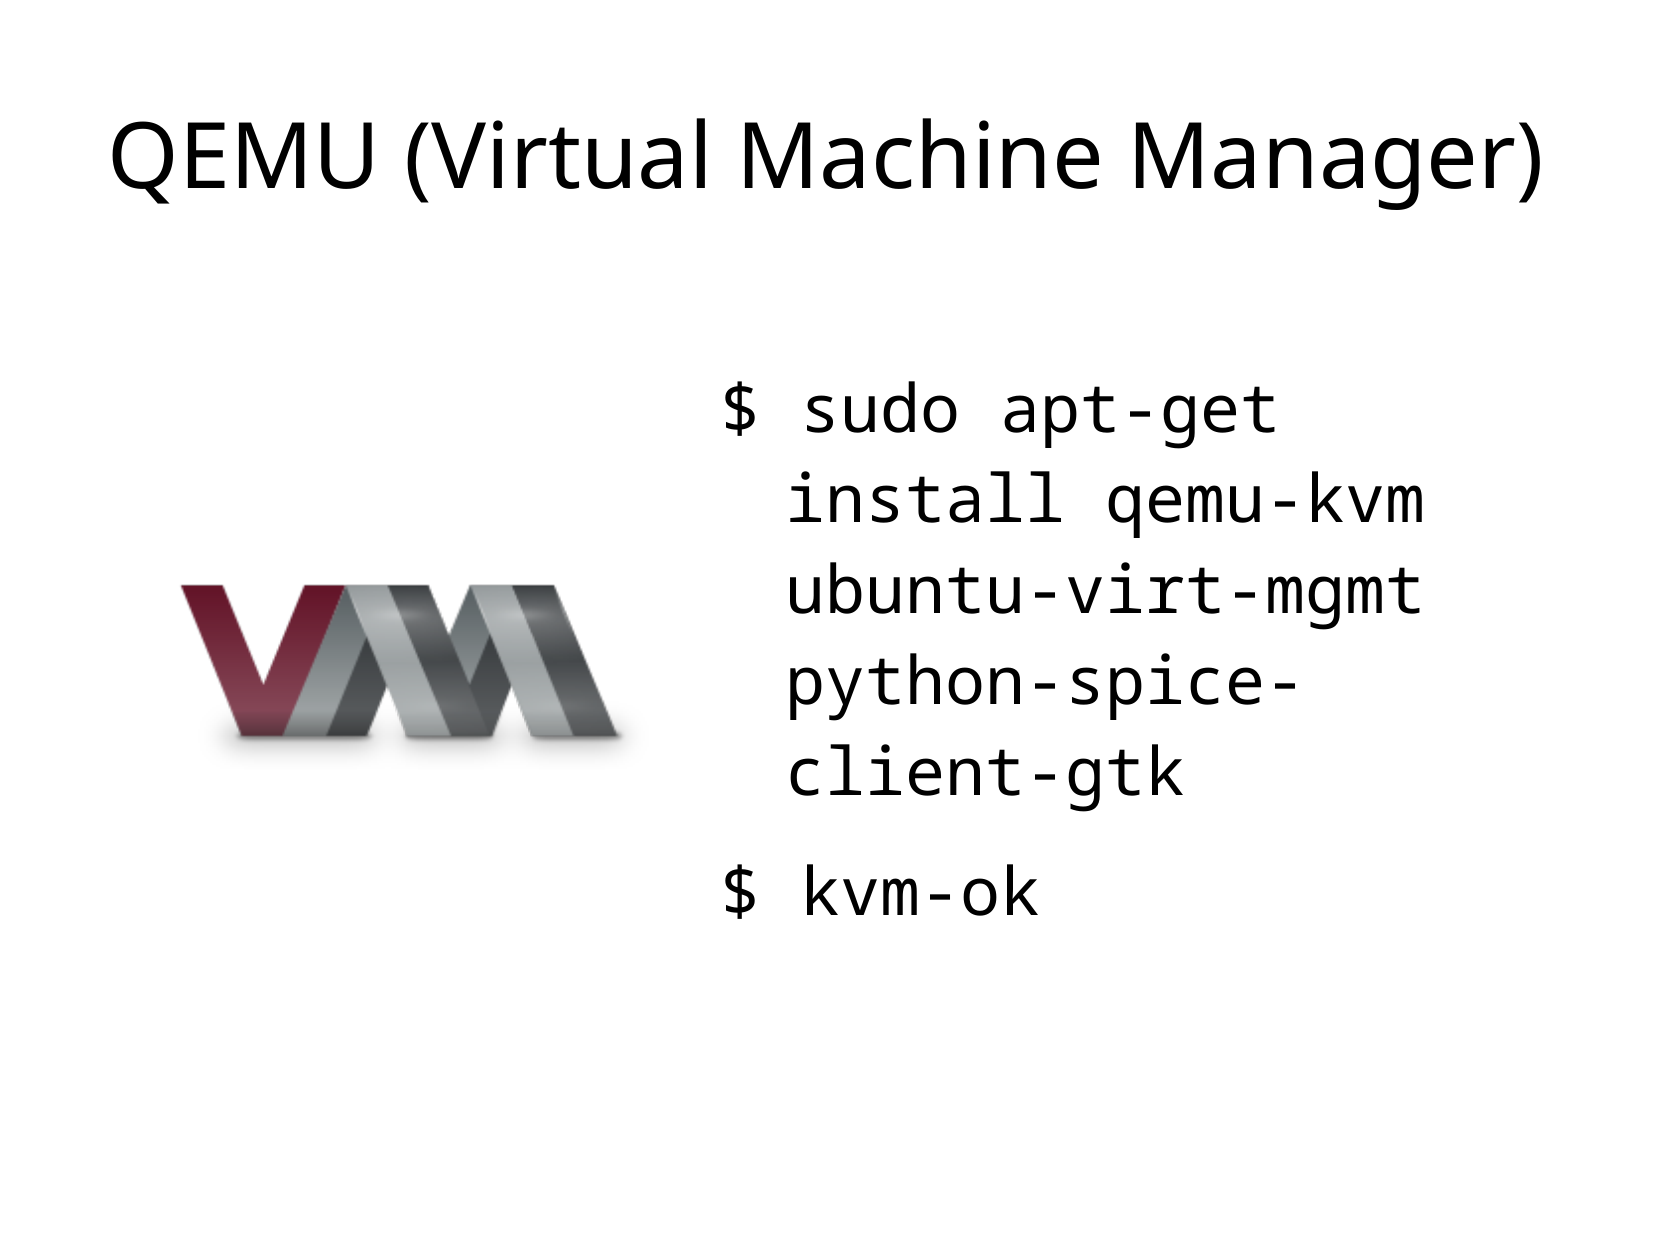

# QEMU (Virtual Machine Manager)
$ sudo apt-get install qemu-kvm ubuntu-virt-mgmt python-spice-client-gtk
$ kvm-ok